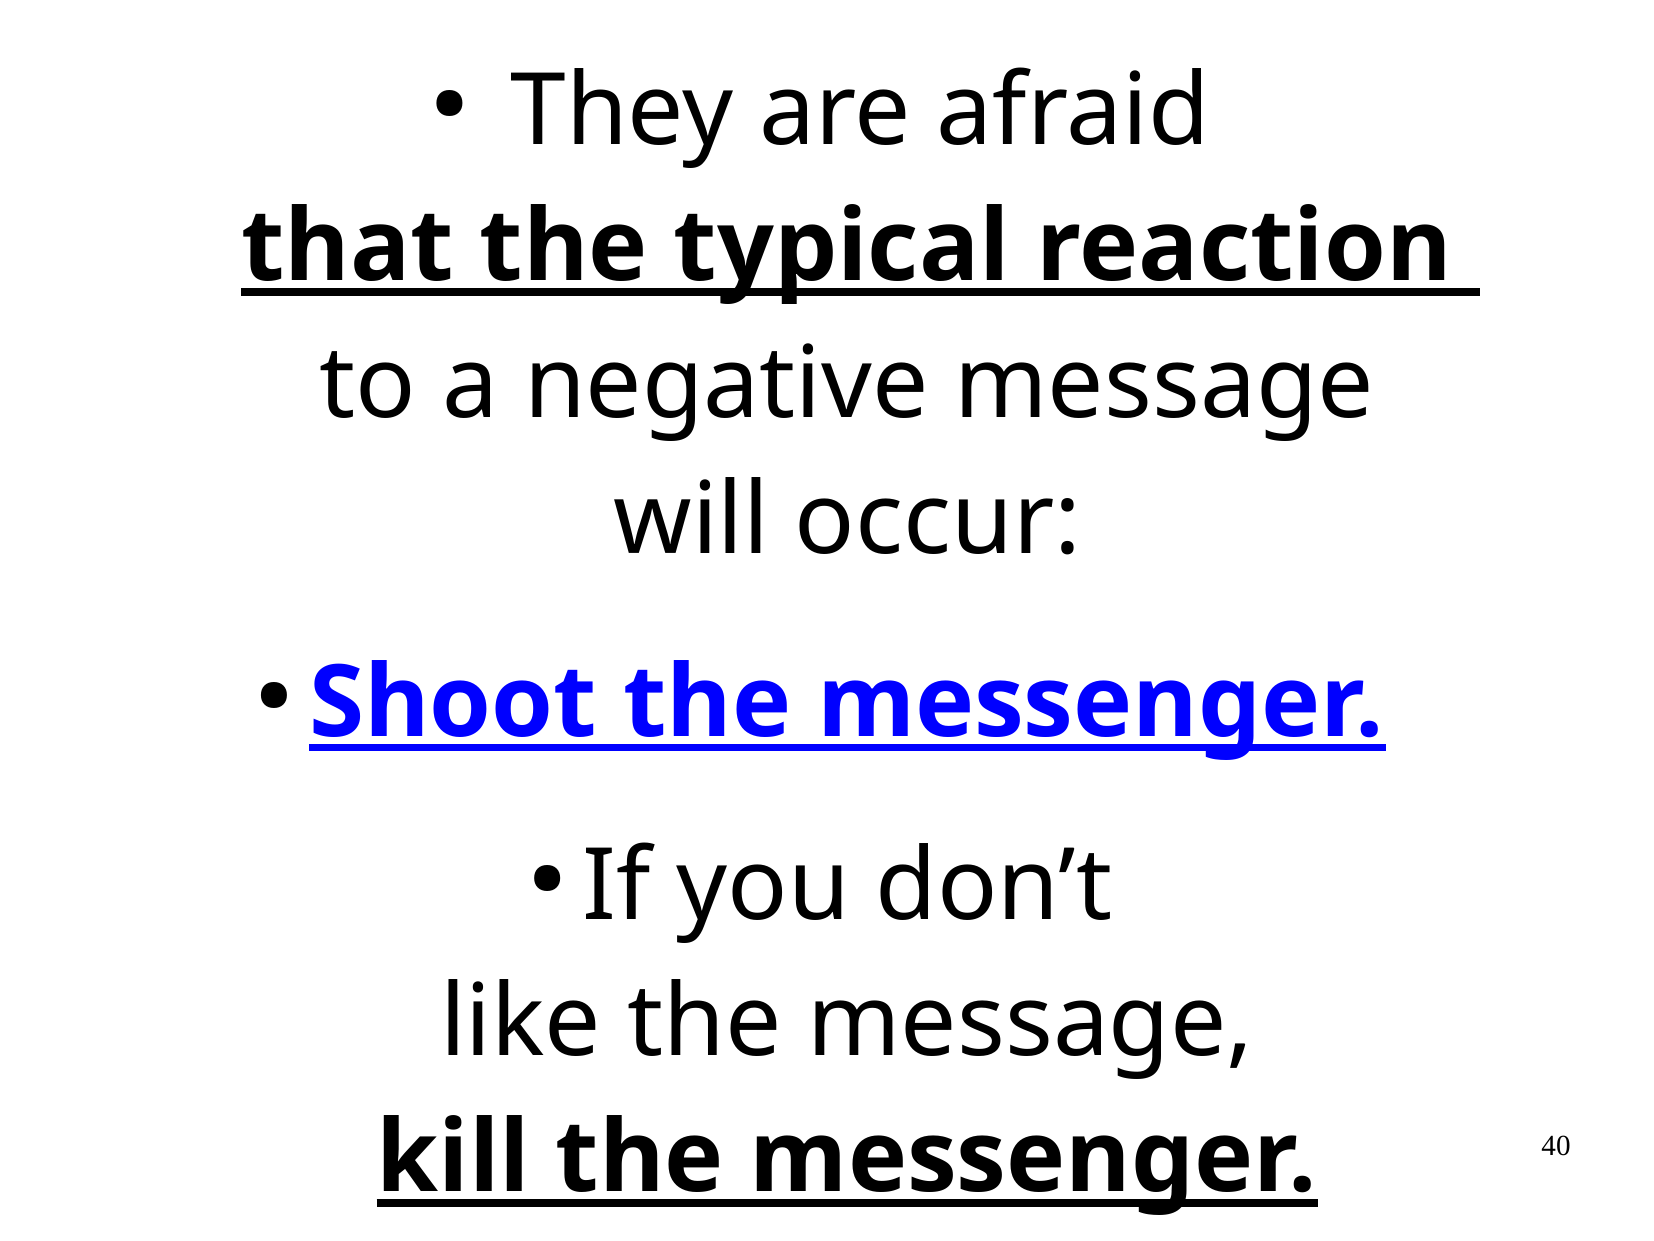

# They are afraid that the typical reaction to a negative message will occur:
Shoot the messenger.
If you don’t
like the message,
kill the messenger.
40